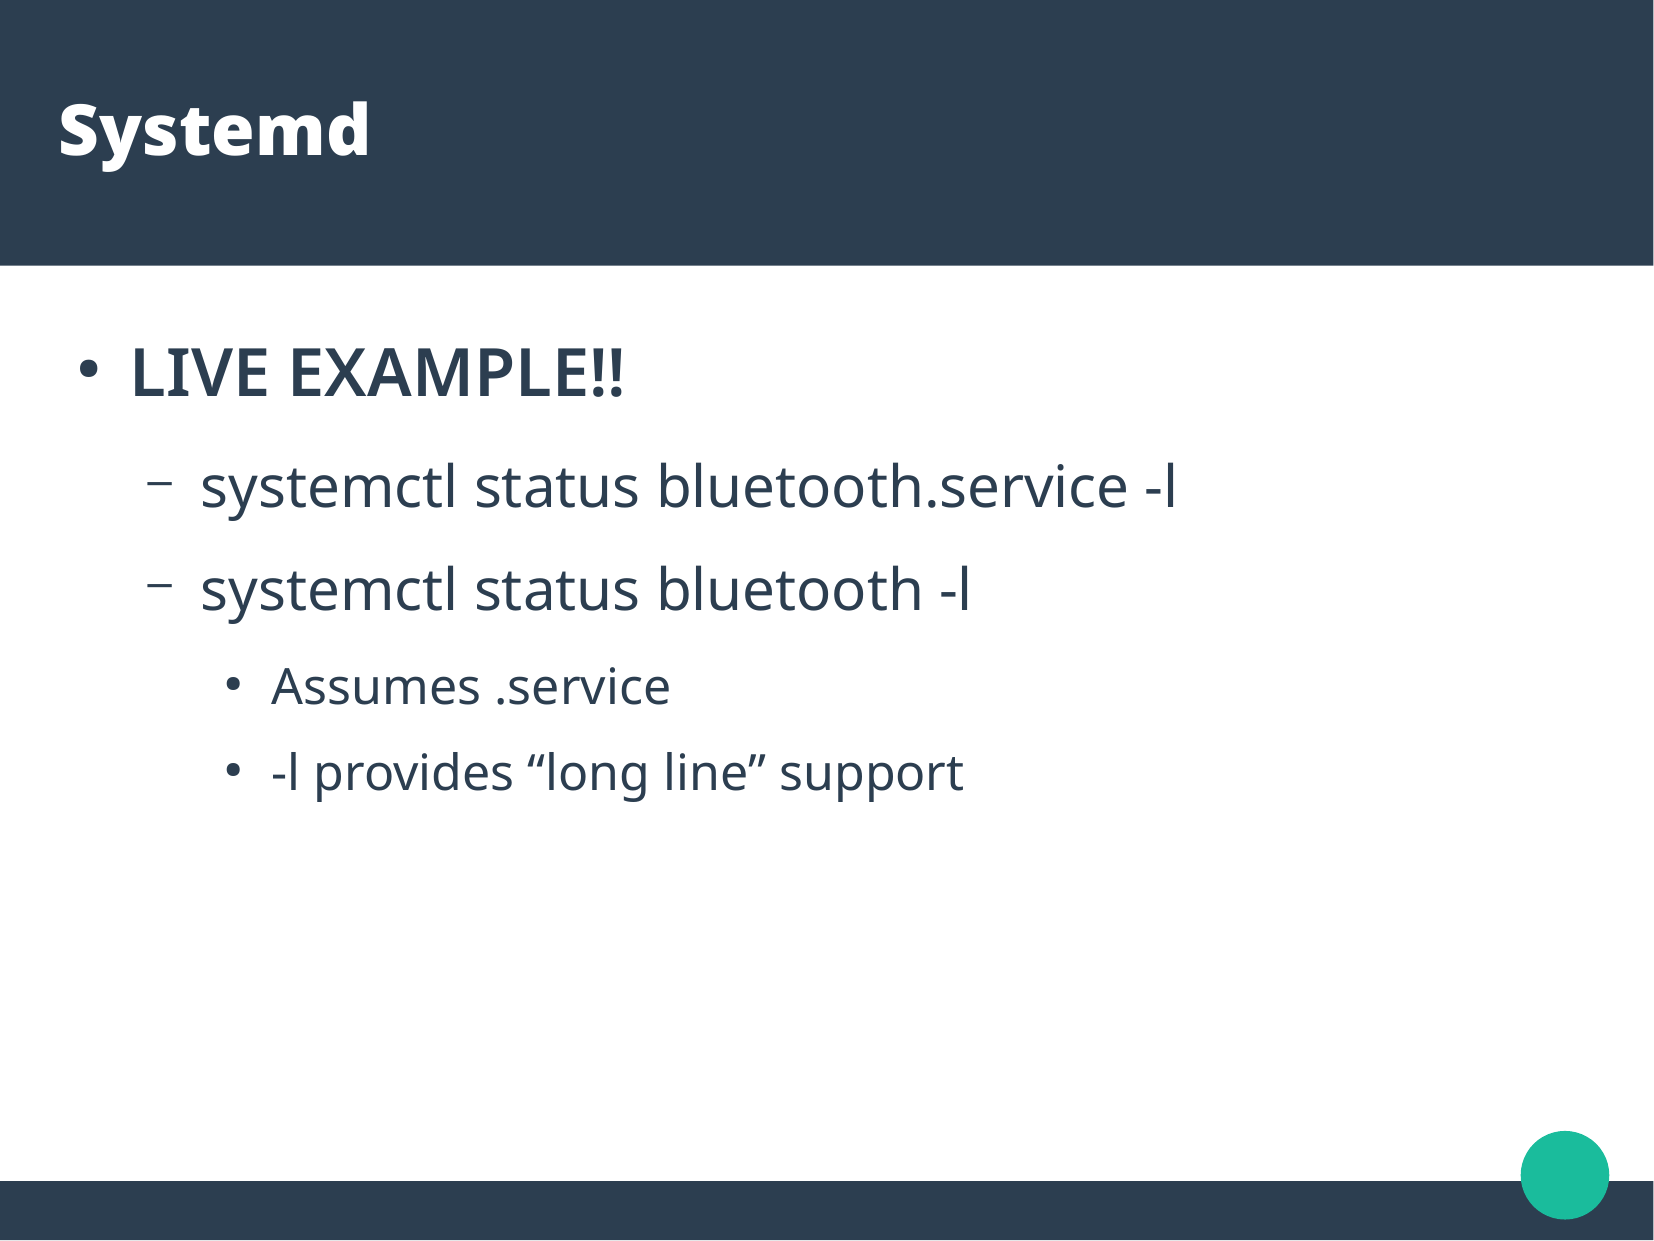

# Systemd
LIVE EXAMPLE!!
systemctl status bluetooth.service -l
systemctl status bluetooth -l
Assumes .service
-l provides “long line” support